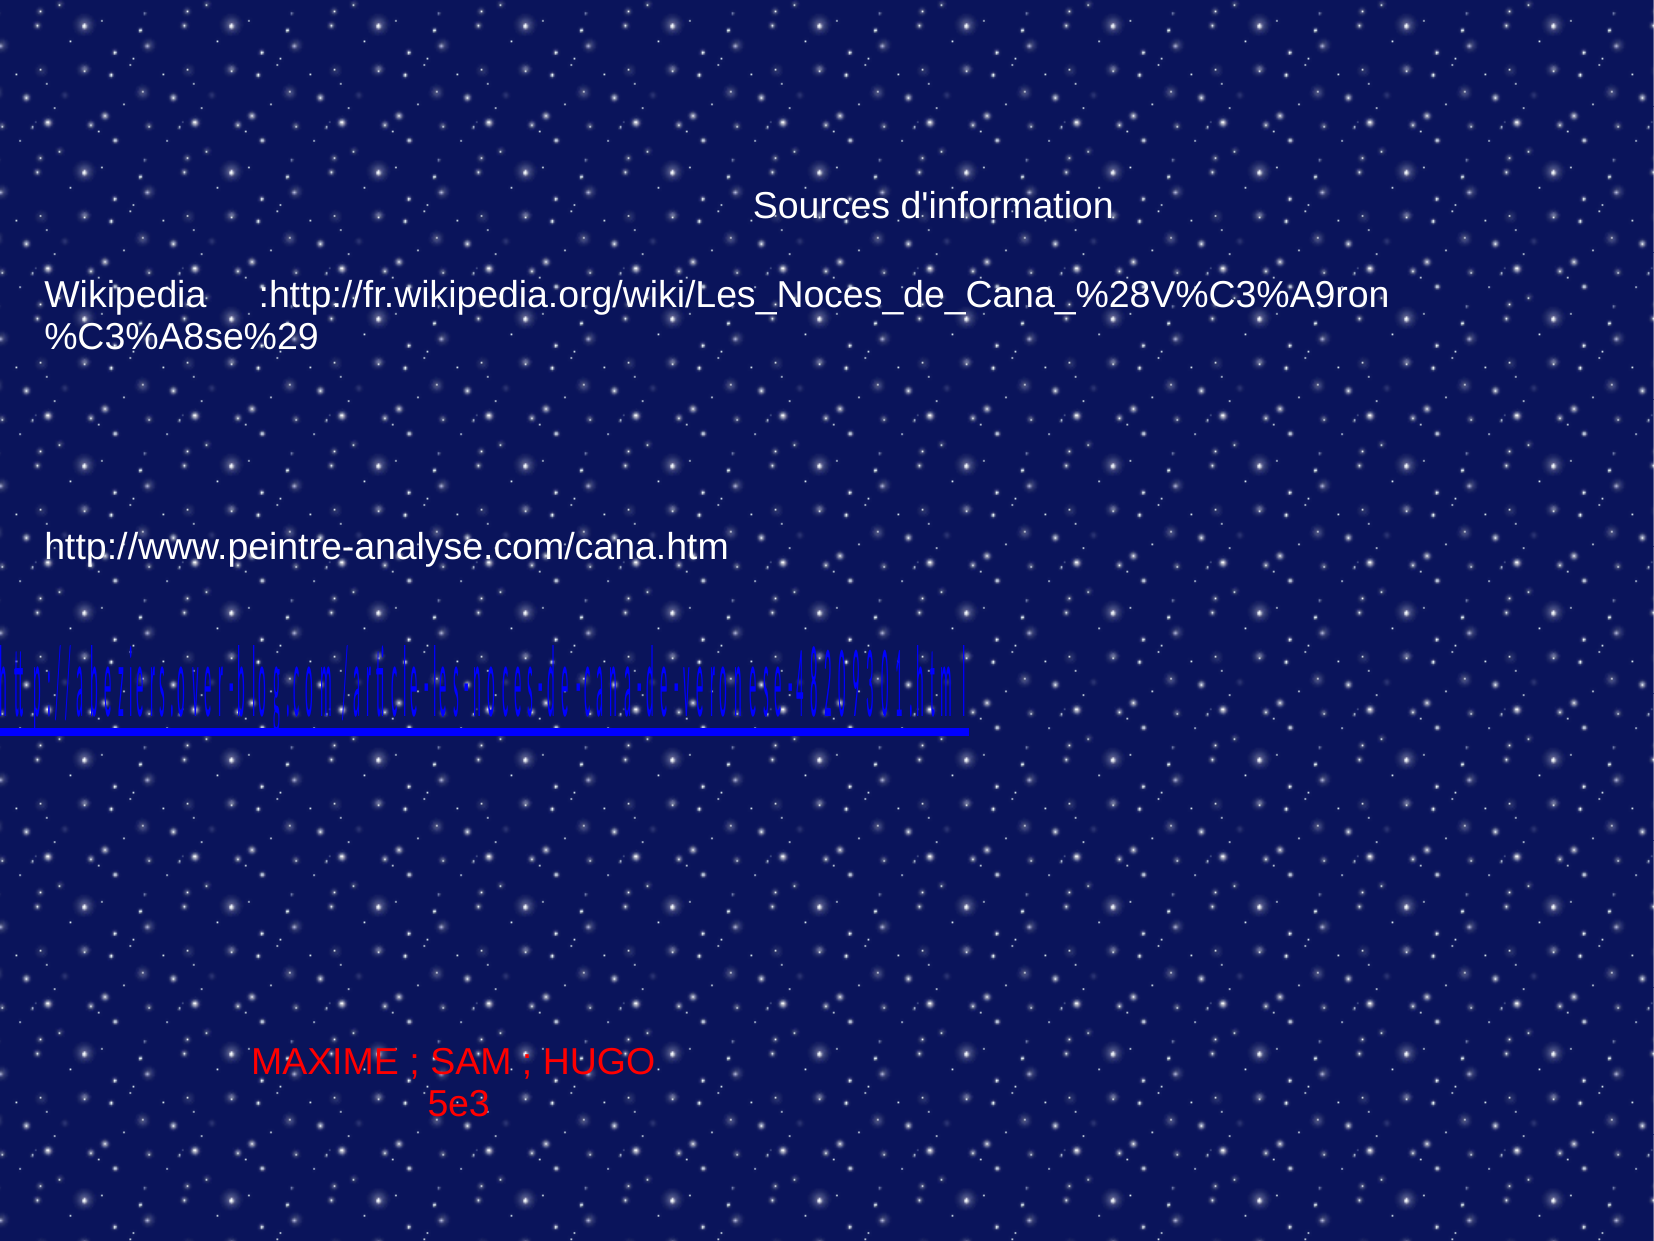

Sources d'information
Wikipedia :http://fr.wikipedia.org/wiki/Les_Noces_de_Cana_%28V%C3%A9ron%C3%A8se%29
http://www.peintre-analyse.com/cana.htm
MAXIME ; SAM ; HUGO
5e3